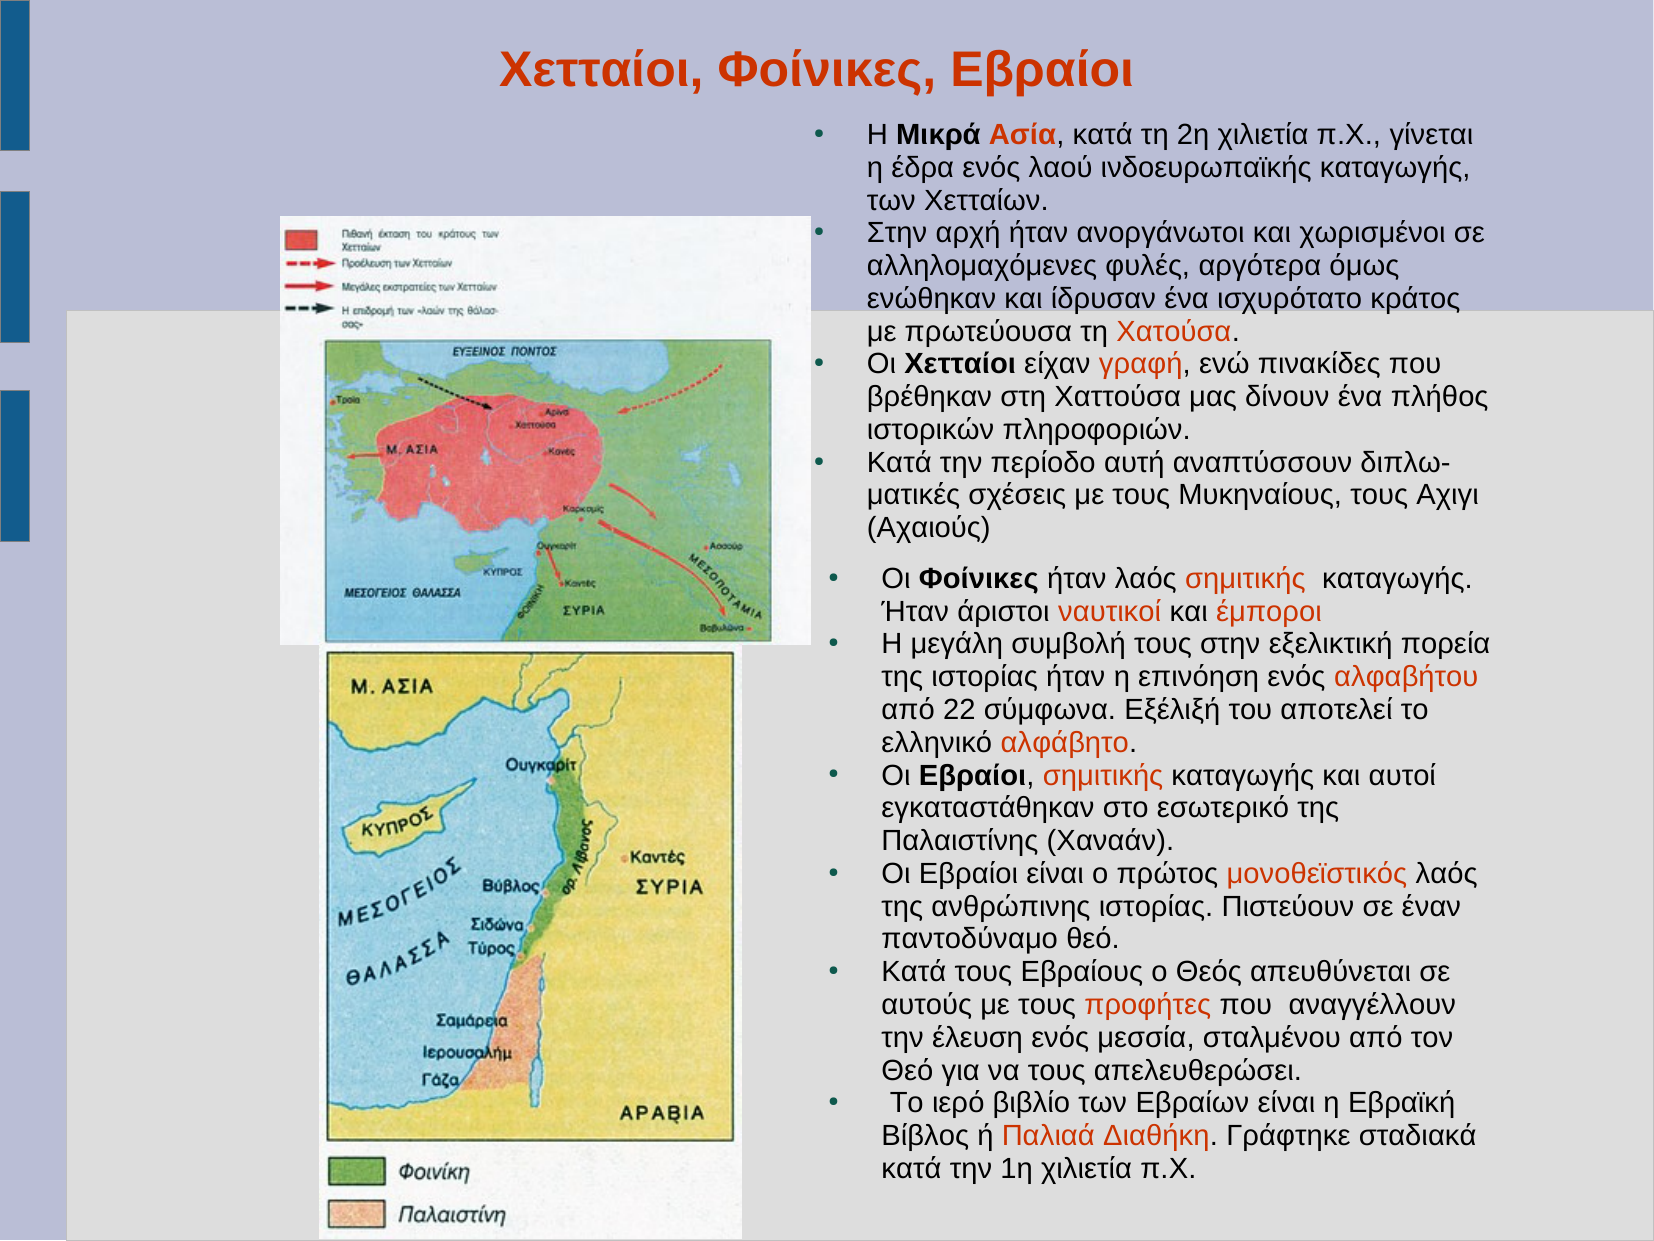

# Χετταίοι, Φοίνικες, Εβραίοι
Η Μικρά Ασία, κατά τη 2η χιλιετία π.Χ., γίνεται η έδρα ενός λαού ινδοευρωπαϊκής καταγωγής, των Χετταίων.
Στην αρχή ήταν ανοργάνωτοι και χωρισμένοι σε αλληλομαχόμενες φυλές, αργότερα όμως ενώθηκαν και ίδρυσαν ένα ισχυρότατο κράτος με πρωτεύουσα τη Χατούσα.
Οι Χετταίοι είχαν γραφή, ενώ πινακίδες που βρέθηκαν στη Χαττούσα μας δίνουν ένα πλήθος ιστορικών πληροφοριών.
Κατά την περίοδο αυτή αναπτύσσουν διπλω-ματικές σχέσεις με τους Μυκηναίους, τους Αχιγι (Αχαιούς)
Οι Φοίνικες ήταν λαός σημιτικής καταγωγής. Ήταν άριστοι ναυτικοί και έμποροι
Η μεγάλη συμβολή τους στην εξελικτική πορεία της ιστορίας ήταν η επινόηση ενός αλφαβήτου από 22 σύμφωνα. Εξέλιξή του αποτελεί το ελληνικό αλφάβητο.
Οι Εβραίοι, σημιτικής καταγωγής και αυτοί εγκαταστάθηκαν στο εσωτερικό της Παλαιστίνης (Χαναάν).
Οι Εβραίοι είναι ο πρώτος μονοθεϊστικός λαός της ανθρώπινης ιστορίας. Πιστεύουν σε έναν παντοδύναμο θεό.
Κατά τους Εβραίους ο Θεός απευθύνεται σε αυτούς με τους προφήτες που αναγγέλλουν την έλευση ενός μεσσία, σταλμένου από τον Θεό για να τους απελευθερώσει.
 Το ιερό βιβλίο των Εβραίων είναι η Εβραϊκή Βίβλος ή Παλιαά Διαθήκη. Γράφτηκε σταδιακά κατά την 1η χιλιετία π.Χ.